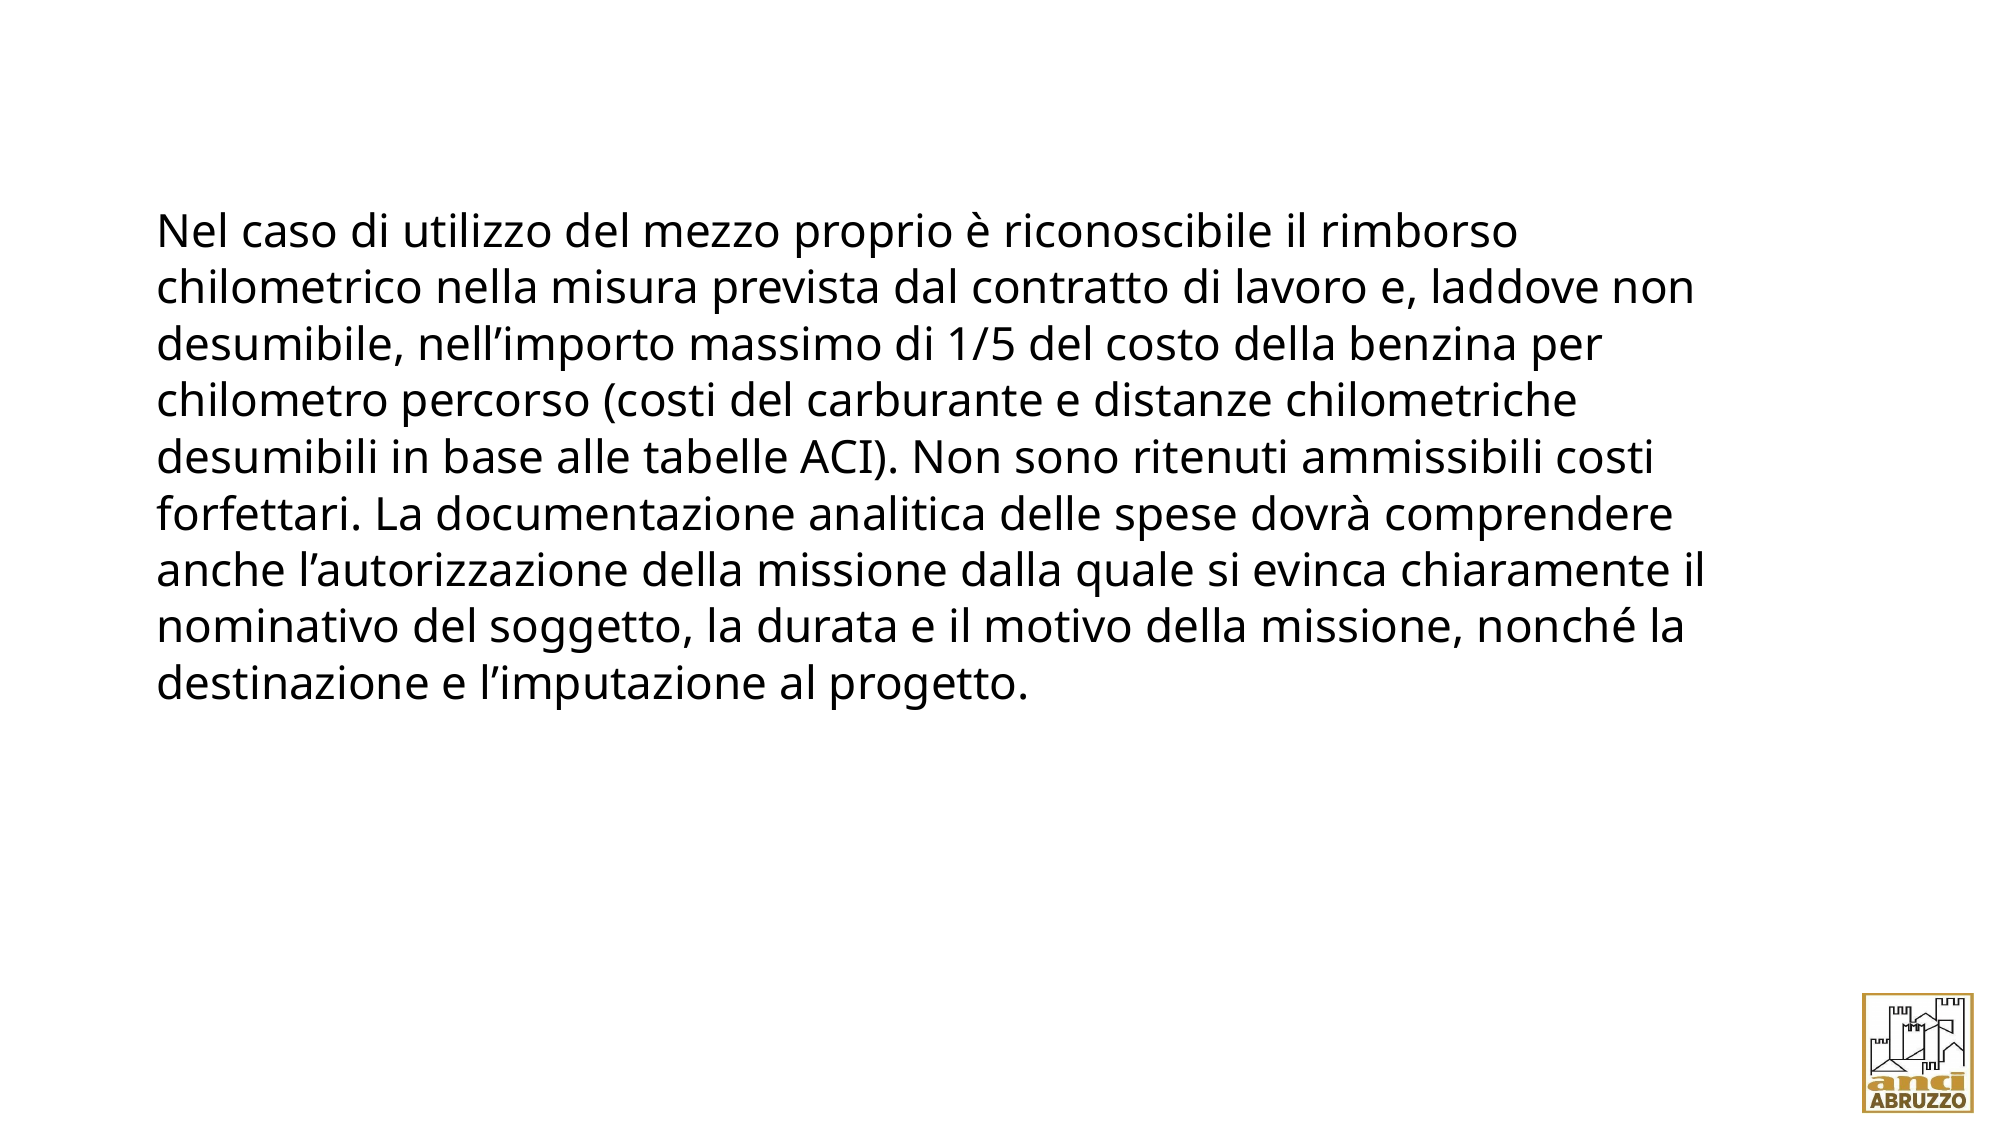

# Nel caso di utilizzo del mezzo proprio è riconoscibile il rimborso chilometrico nella misura prevista dal contratto di lavoro e, laddove non desumibile, nell’importo massimo di 1/5 del costo della benzina per chilometro percorso (costi del carburante e distanze chilometriche desumibili in base alle tabelle ACI). Non sono ritenuti ammissibili costi forfettari. La documentazione analitica delle spese dovrà comprendere anche l’autorizzazione della missione dalla quale si evinca chiaramente il nominativo del soggetto, la durata e il motivo della missione, nonché la destinazione e l’imputazione al progetto.